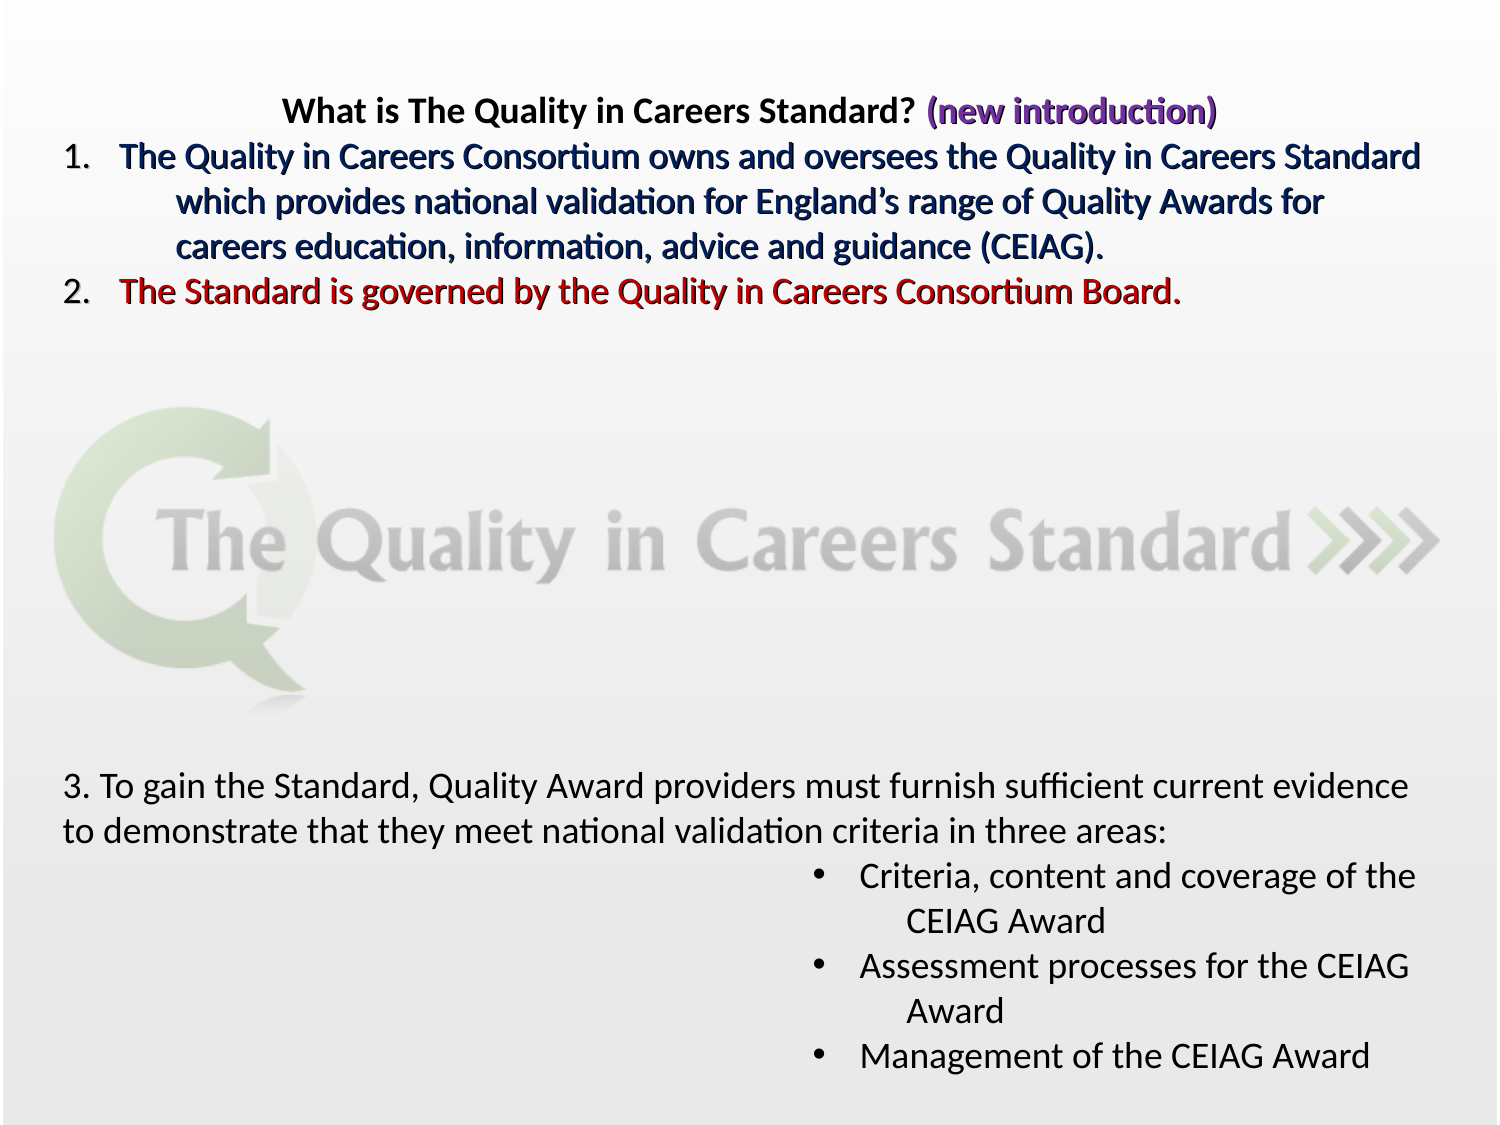

What is The Quality in Careers Standard? (new introduction)
The Quality in Careers Consortium owns and oversees the Quality in Careers Standard which provides national validation for England’s range of Quality Awards for careers education, information, advice and guidance (CEIAG).
The Standard is governed by the Quality in Careers Consortium Board.
3. To gain the Standard, Quality Award providers must furnish sufficient current evidence to demonstrate that they meet national validation criteria in three areas:
Criteria, content and coverage of the CEIAG Award
Assessment processes for the CEIAG Award
Management of the CEIAG Award